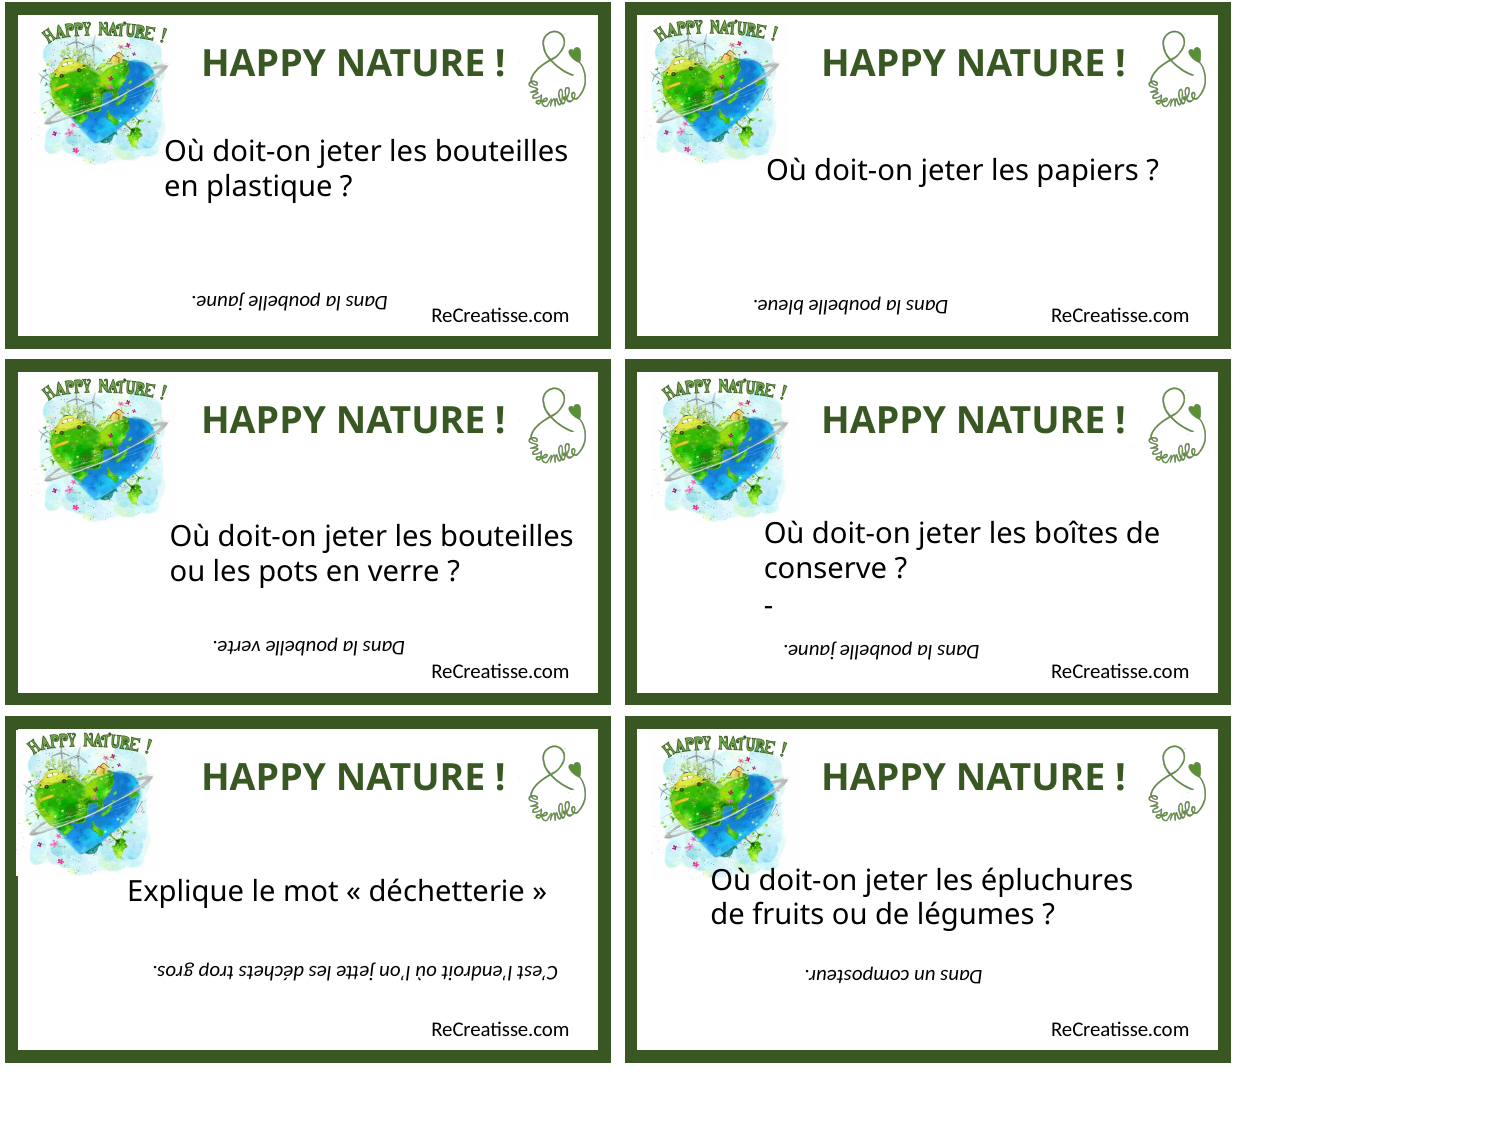

HAPPY NATURE !
HAPPY NATURE !
Où doit-on jeter les bouteilles
en plastique ?
Où doit-on jeter les papiers ?
Dans la poubelle jaune.
Dans la poubelle bleue.
ReCreatisse.com
ReCreatisse.com
HAPPY NATURE !
HAPPY NATURE !
Où doit-on jeter les boîtes de conserve ?
Où doit-on jeter les bouteilles
ou les pots en verre ?
Dans la poubelle verte.
Dans la poubelle jaune.
ReCreatisse.com
ReCreatisse.com
HAPPY NATURE !
HAPPY NATURE !
Où doit-on jeter les épluchures
de fruits ou de légumes ?
Explique le mot « déchetterie »
C’est l’endroit où l’on jette les déchets trop gros.
Dans un composteur.
ReCreatisse.com
ReCreatisse.com